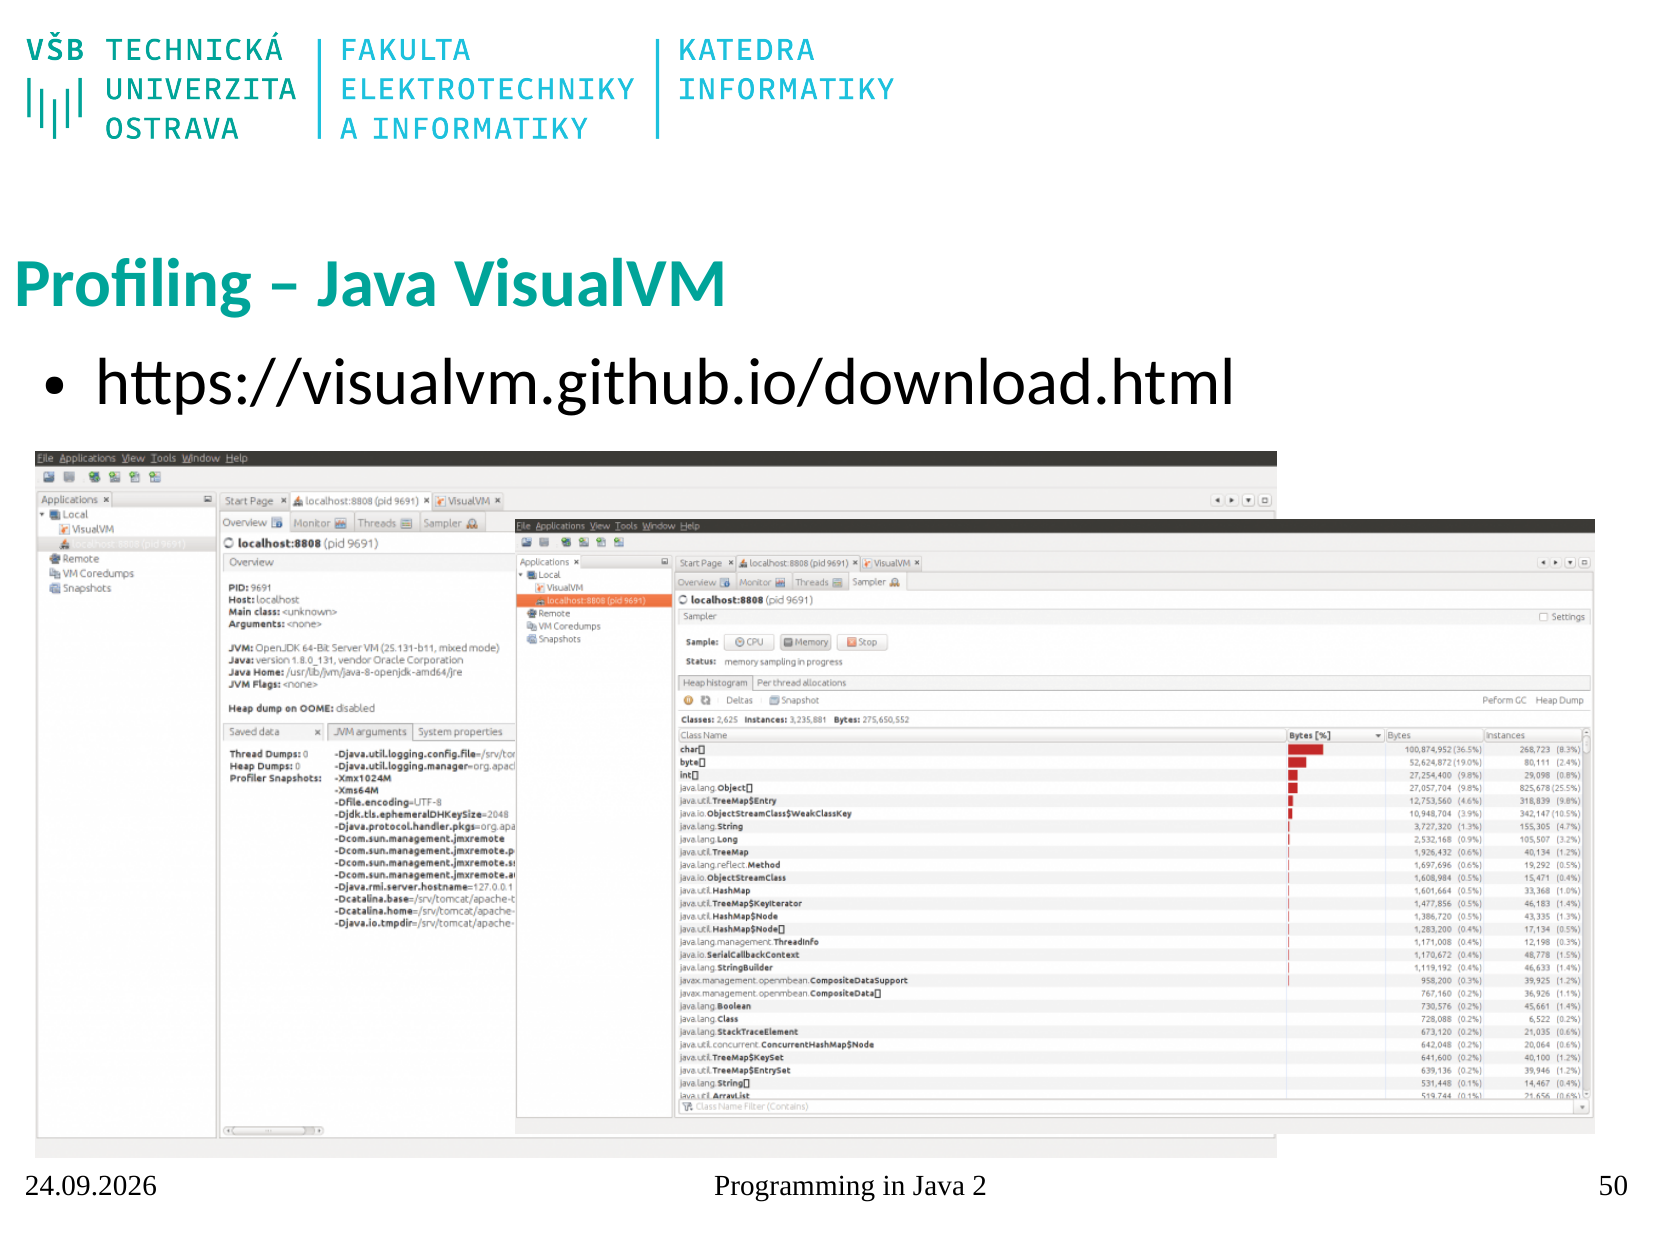

# Profiling – Java VisualVM
https://visualvm.github.io/download.html
Programming in Java 2
50